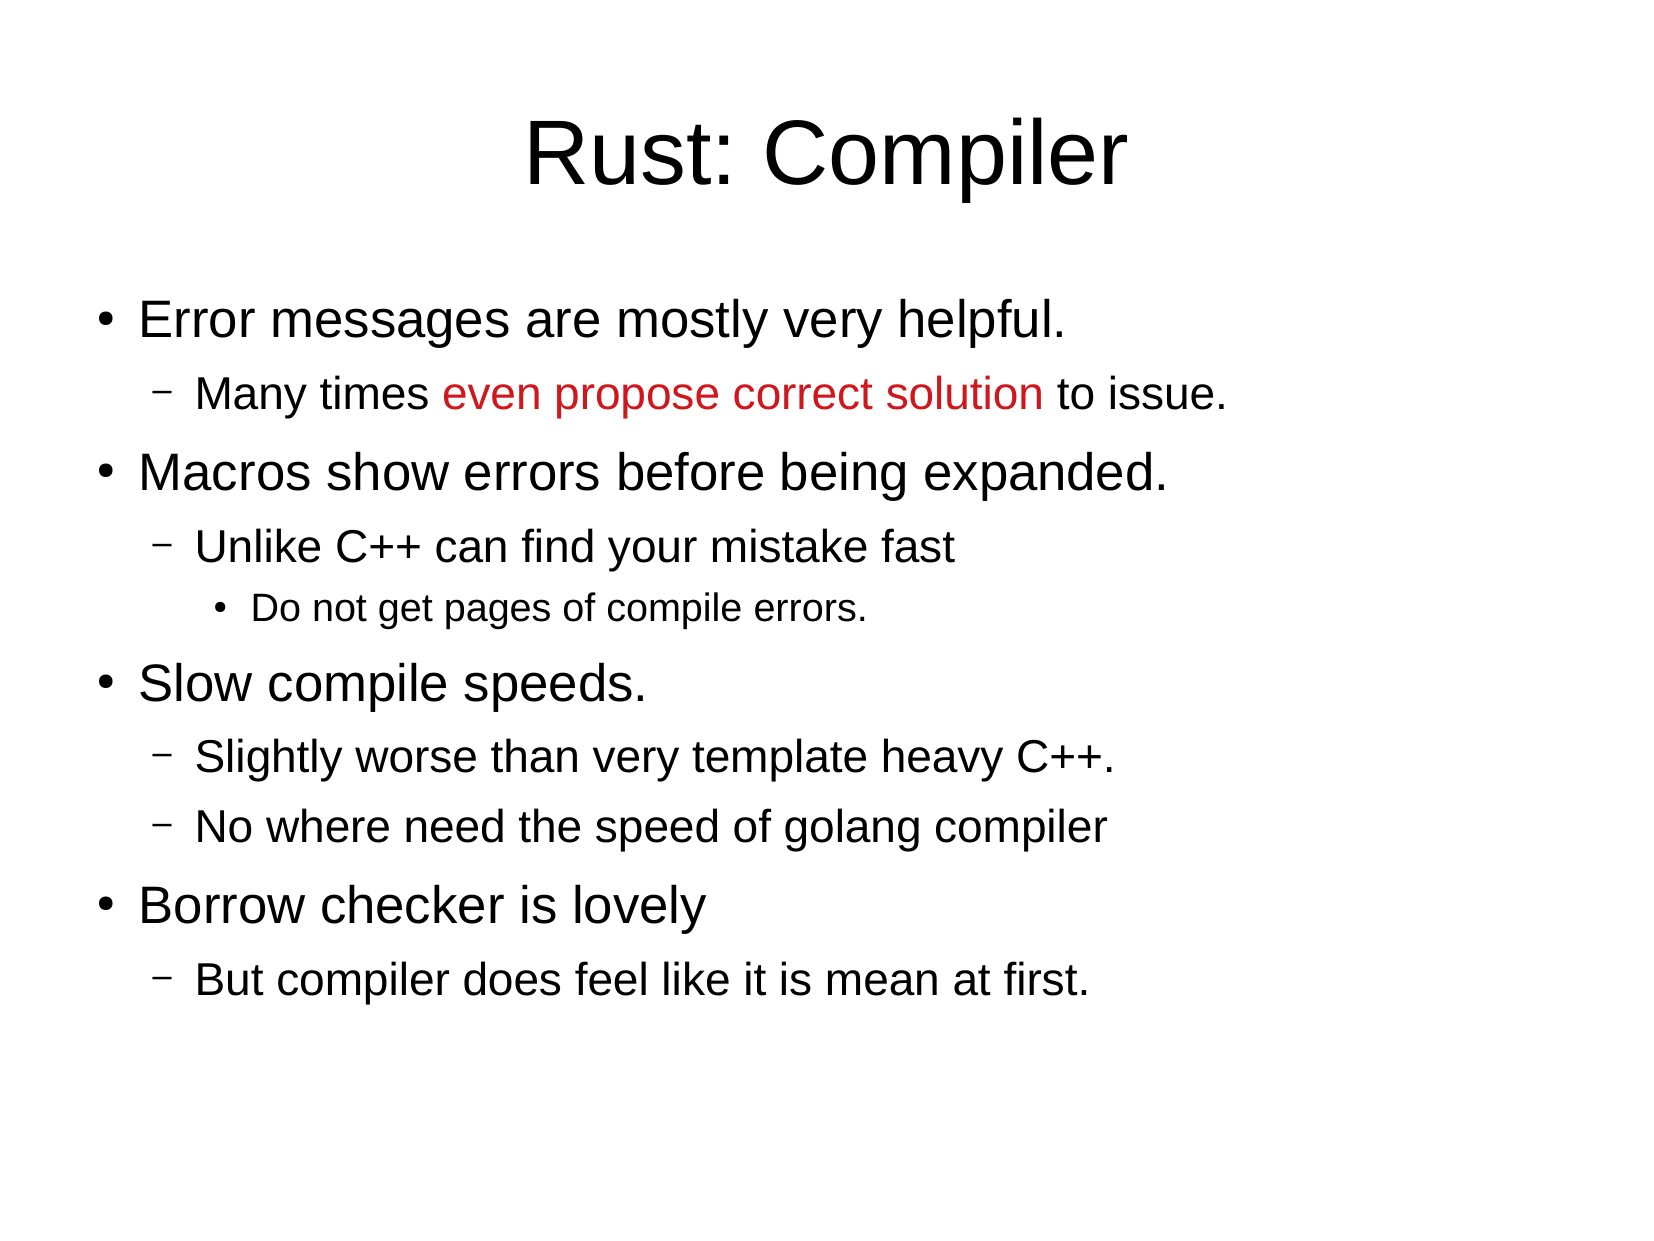

# Rust: Compiler
Error messages are mostly very helpful.
Many times even propose correct solution to issue.
Macros show errors before being expanded.
Unlike C++ can find your mistake fast
Do not get pages of compile errors.
Slow compile speeds.
Slightly worse than very template heavy C++.
No where need the speed of golang compiler
Borrow checker is lovely
But compiler does feel like it is mean at first.